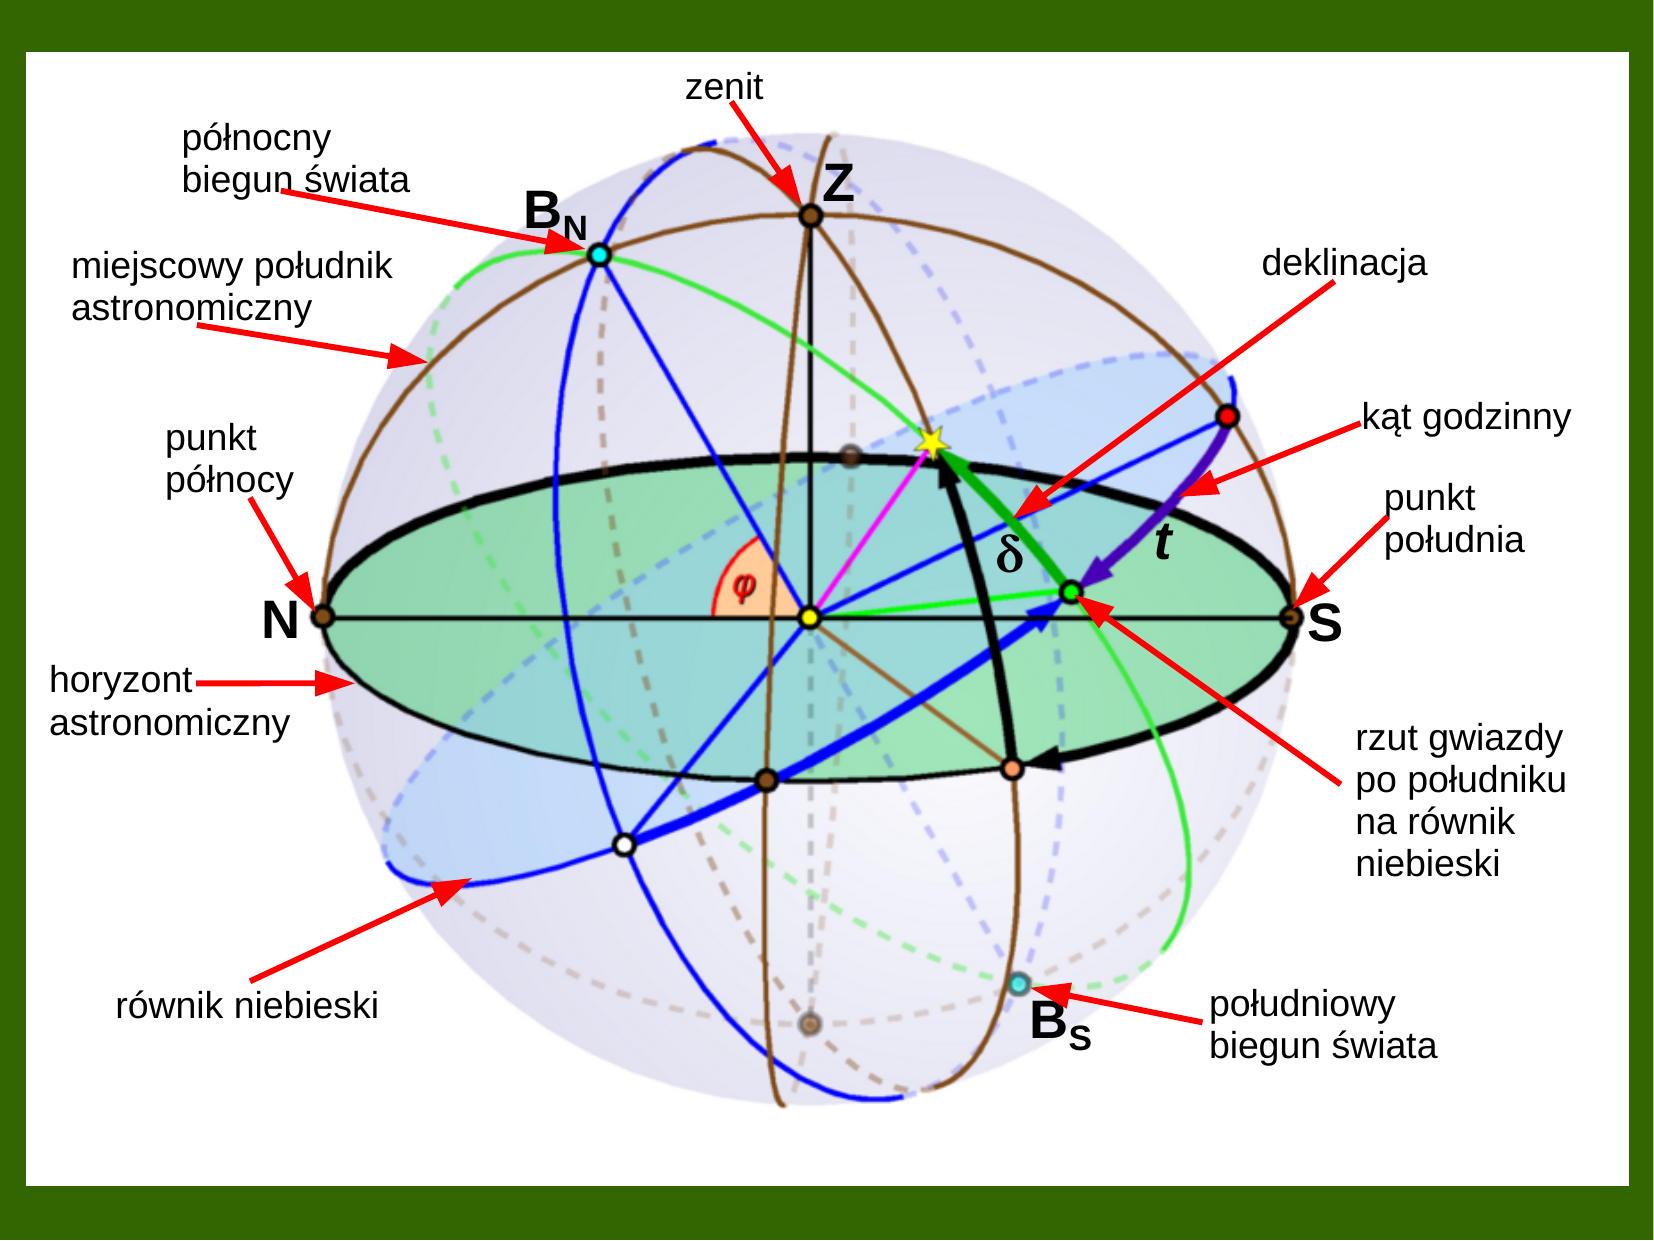

zenit
północny
biegun świata
Z
BN
deklinacja
miejscowy południk
astronomiczny
kąt godzinny
punkt
północy
punkt
południa
t
δ
N
S
horyzont
astronomiczny
rzut gwiazdy
po południku
na równik
niebieski
południowy
biegun świata
równik niebieski
BS